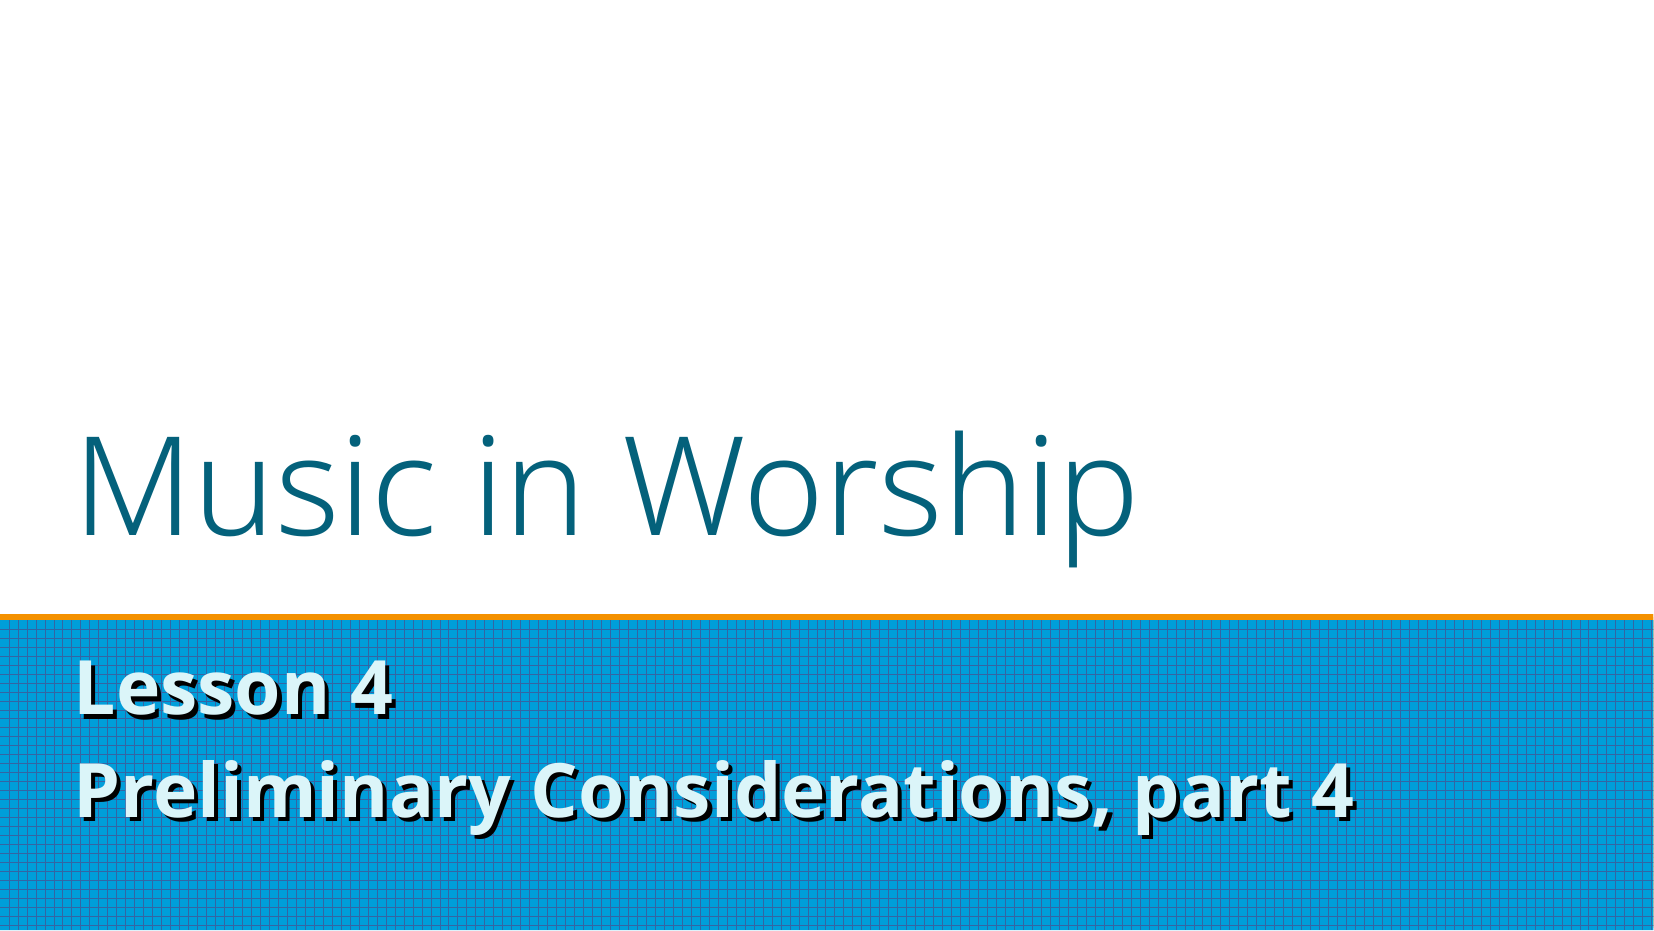

# Music in Worship
Lesson 4
Preliminary Considerations, part 4